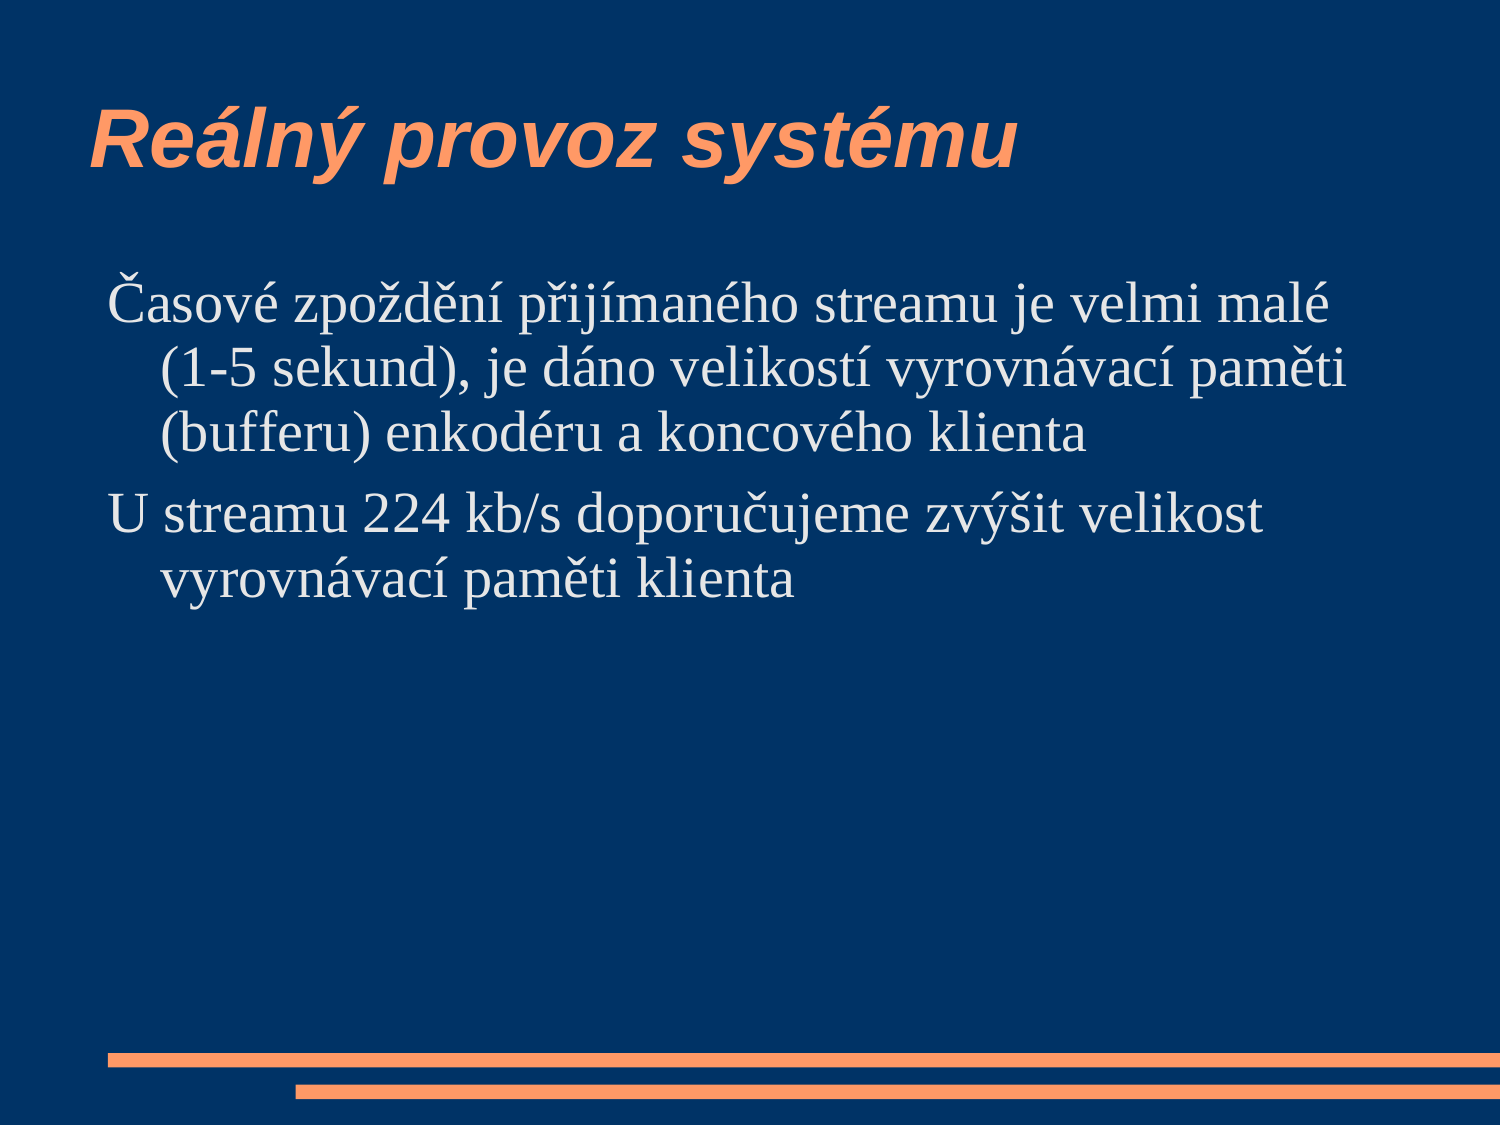

# Reálný provoz systému
Časové zpoždění přijímaného streamu je velmi malé (1-5 sekund), je dáno velikostí vyrovnávací paměti (bufferu) enkodéru a koncového klienta
U streamu 224 kb/s doporučujeme zvýšit velikost vyrovnávací paměti klienta